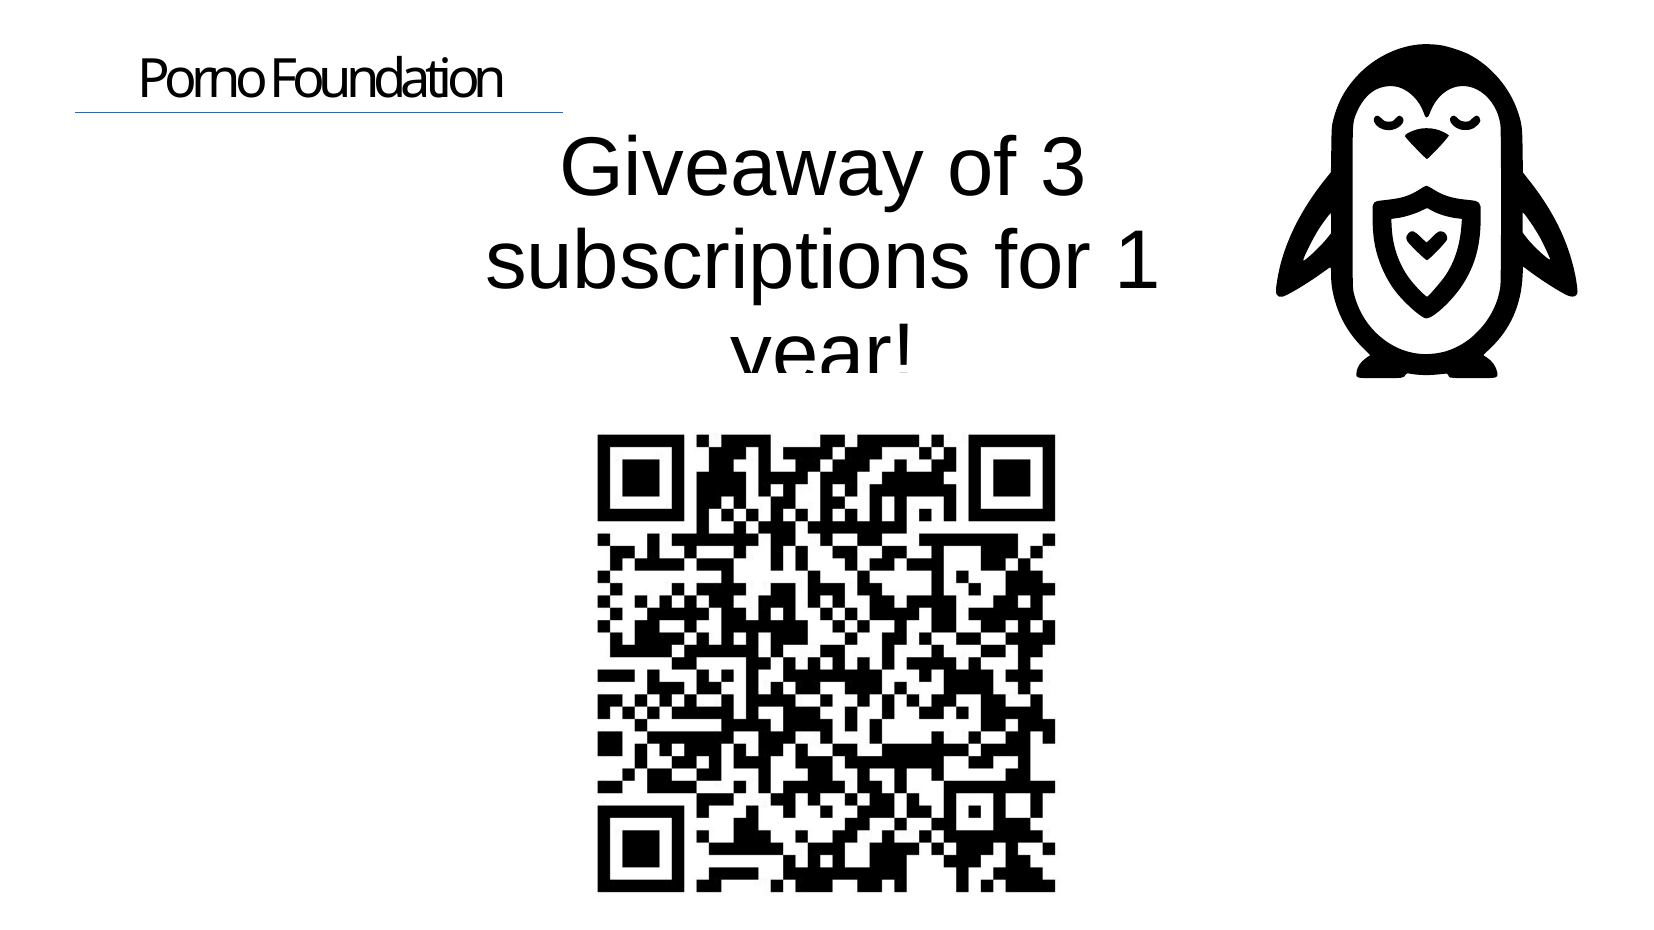

# Porno Foundation
Giveaway of 3 subscriptions for 1 year!